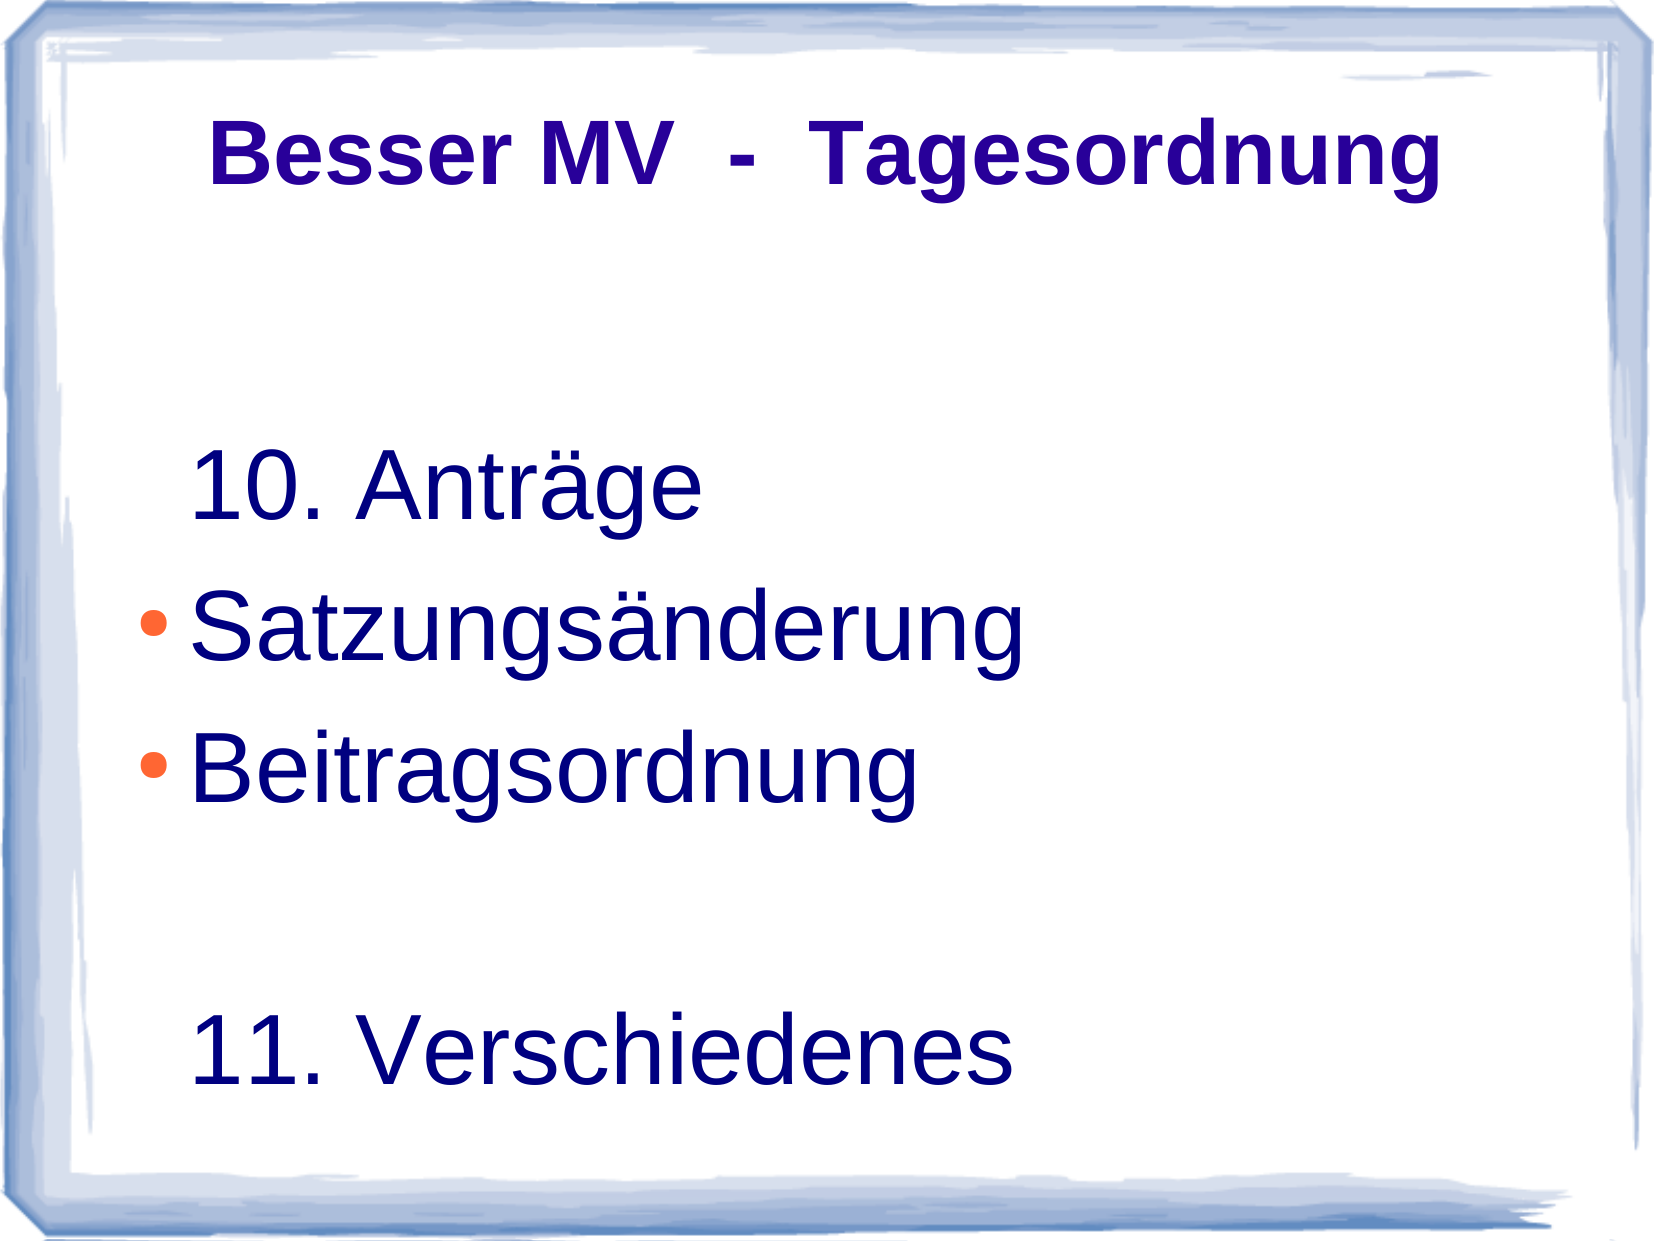

# Besser MV - Tagesordnung
10. Anträge
Satzungsänderung
Beitragsordnung
11. Verschiedenes